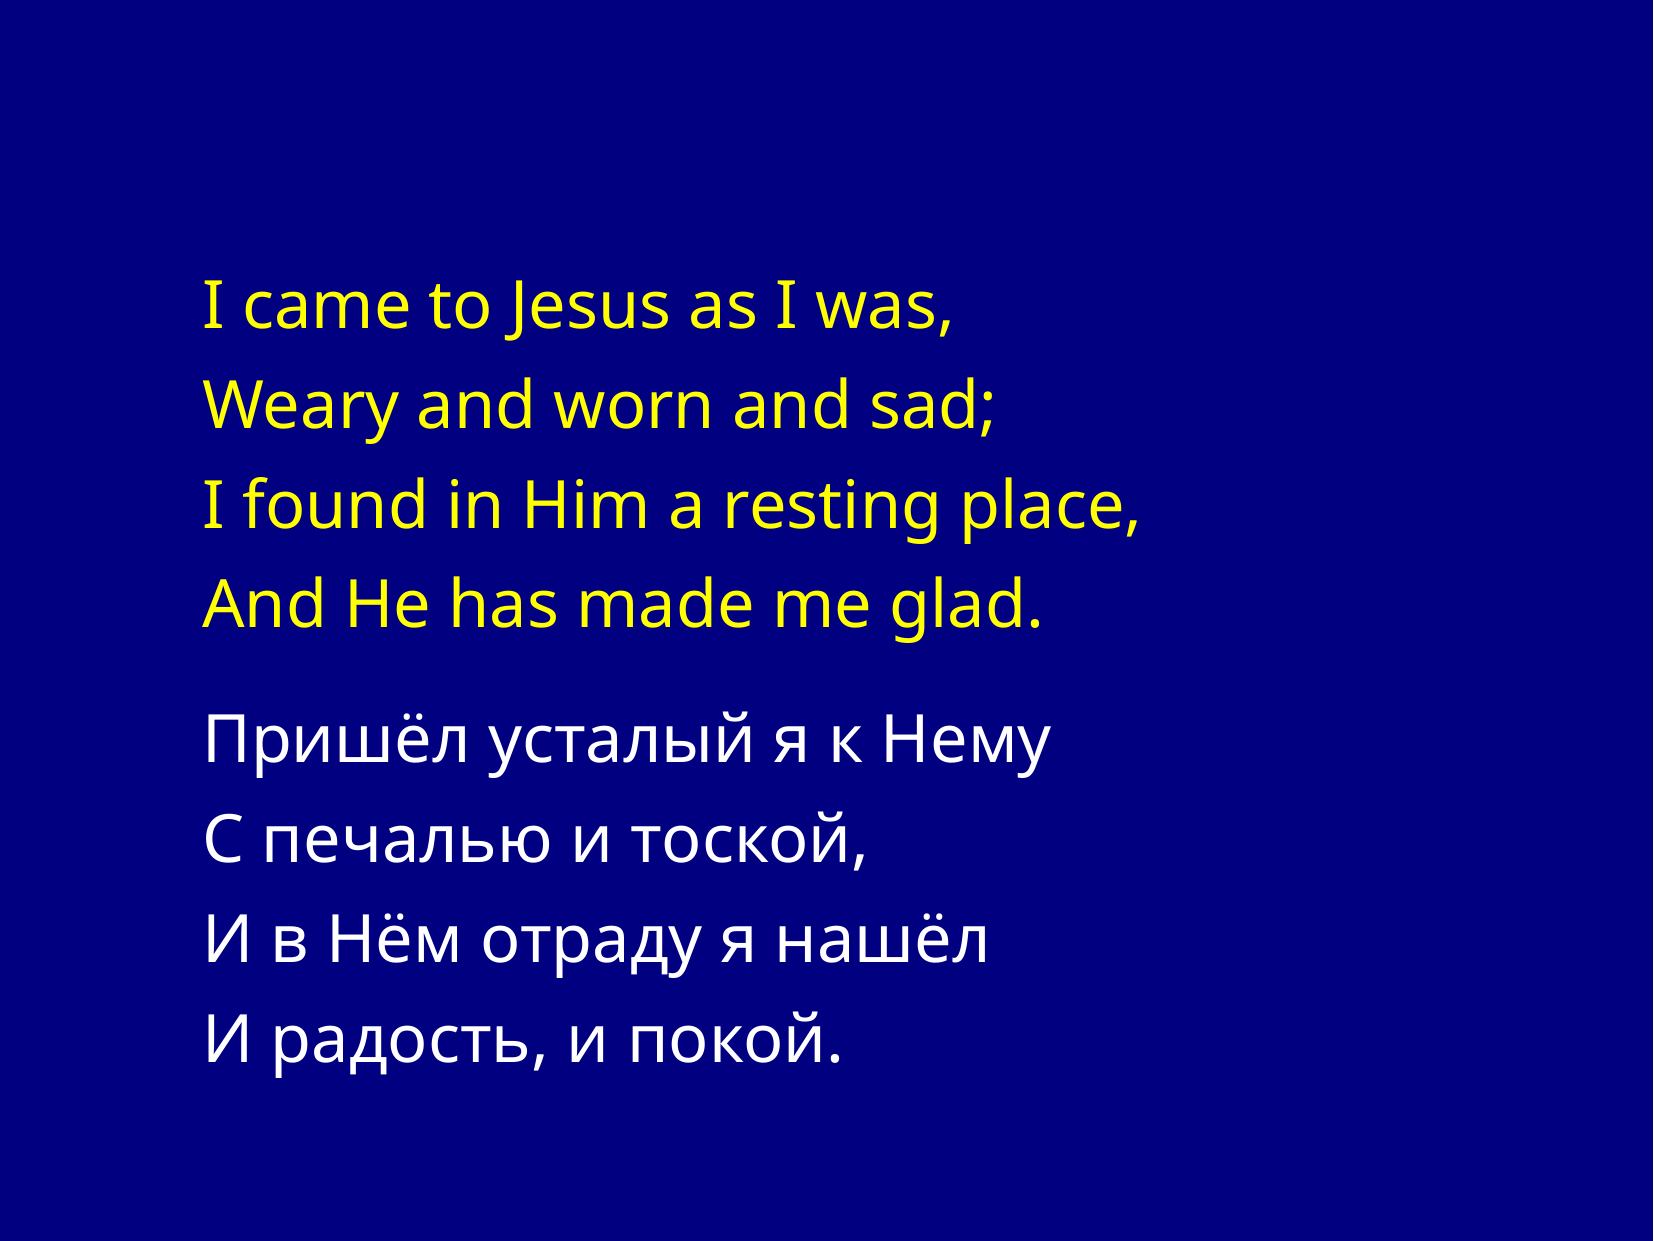

I came to Jesus as I was,
	Weary and worn and sad;
	I found in Him a resting place,
	And He has made me glad.
	Пришёл усталый я к Нему
	С печалью и тоской,
	И в Нём отраду я нашёл
	И радость, и покой.